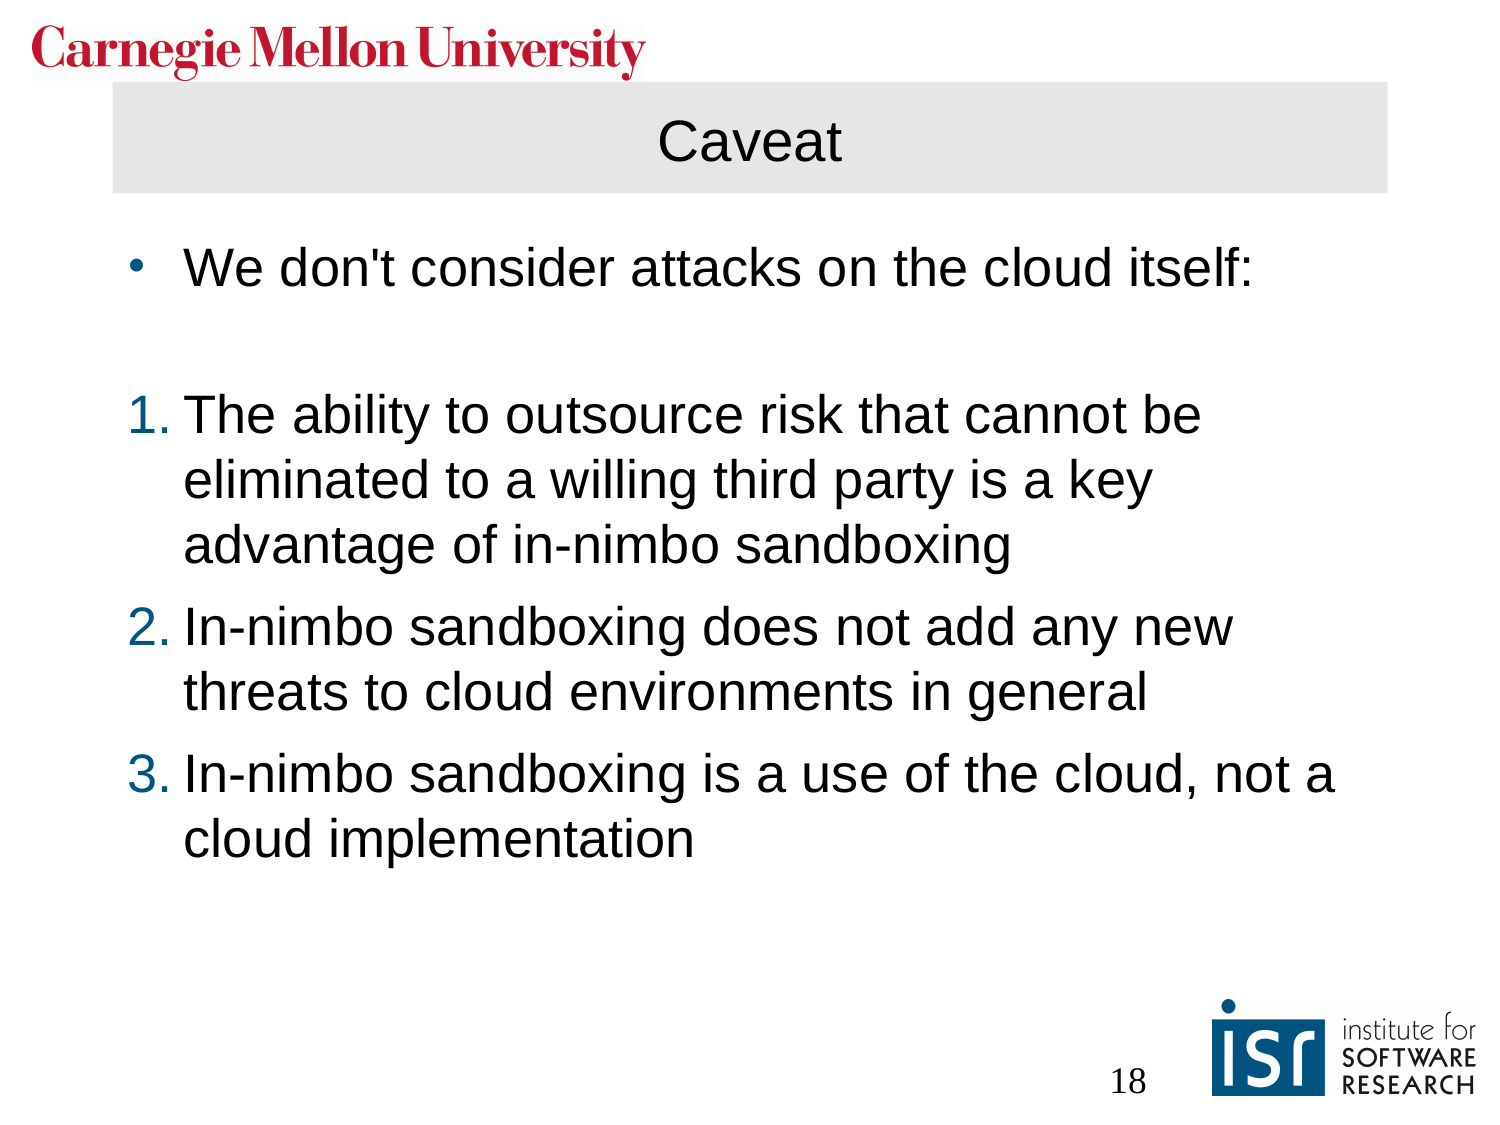

# Caveat
We don't consider attacks on the cloud itself:
The ability to outsource risk that cannot be eliminated to a willing third party is a key advantage of in-nimbo sandboxing
In-nimbo sandboxing does not add any new threats to cloud environments in general
In-nimbo sandboxing is a use of the cloud, not a cloud implementation